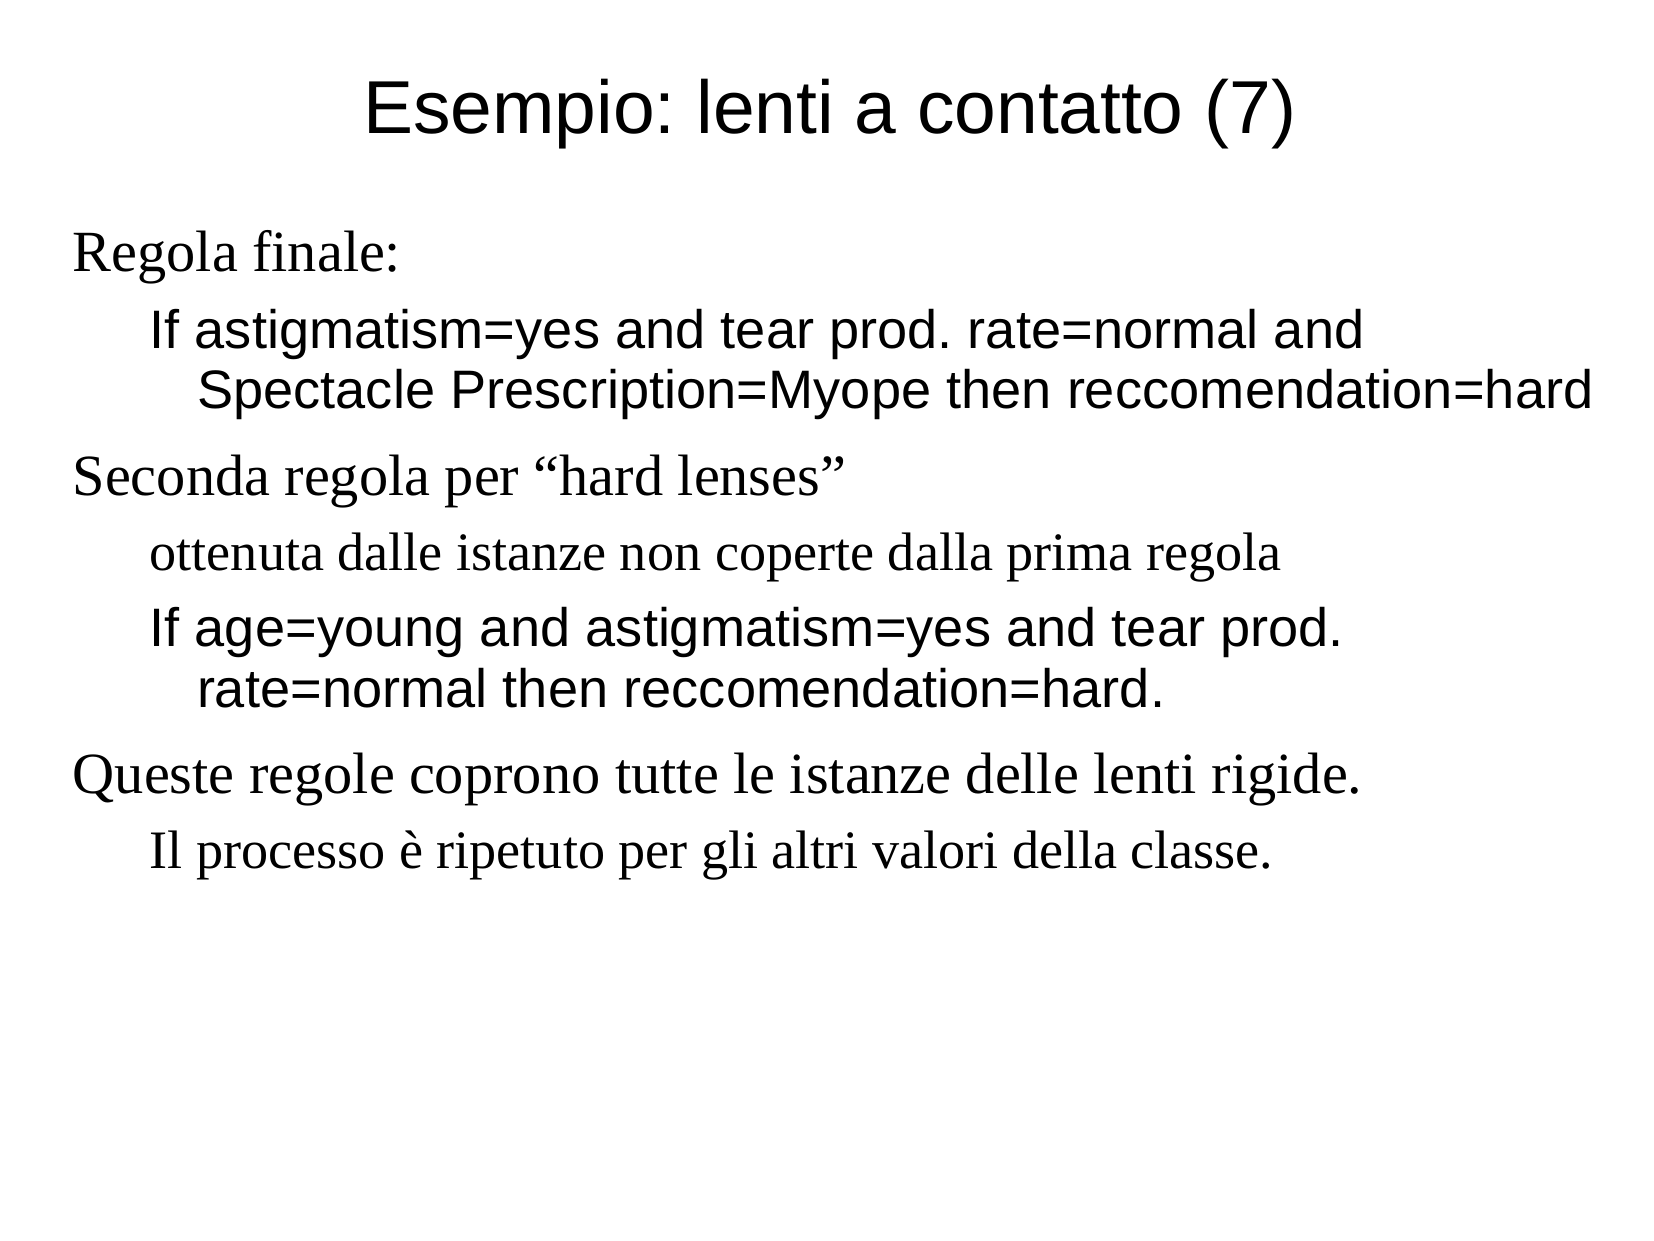

# Esempio: lenti a contatto (7)
Regola finale:
If astigmatism=yes and tear prod. rate=normal and Spectacle Prescription=Myope then reccomendation=hard
Seconda regola per “hard lenses”
ottenuta dalle istanze non coperte dalla prima regola
If age=young and astigmatism=yes and tear prod. rate=normal then reccomendation=hard.
Queste regole coprono tutte le istanze delle lenti rigide.
Il processo è ripetuto per gli altri valori della classe.